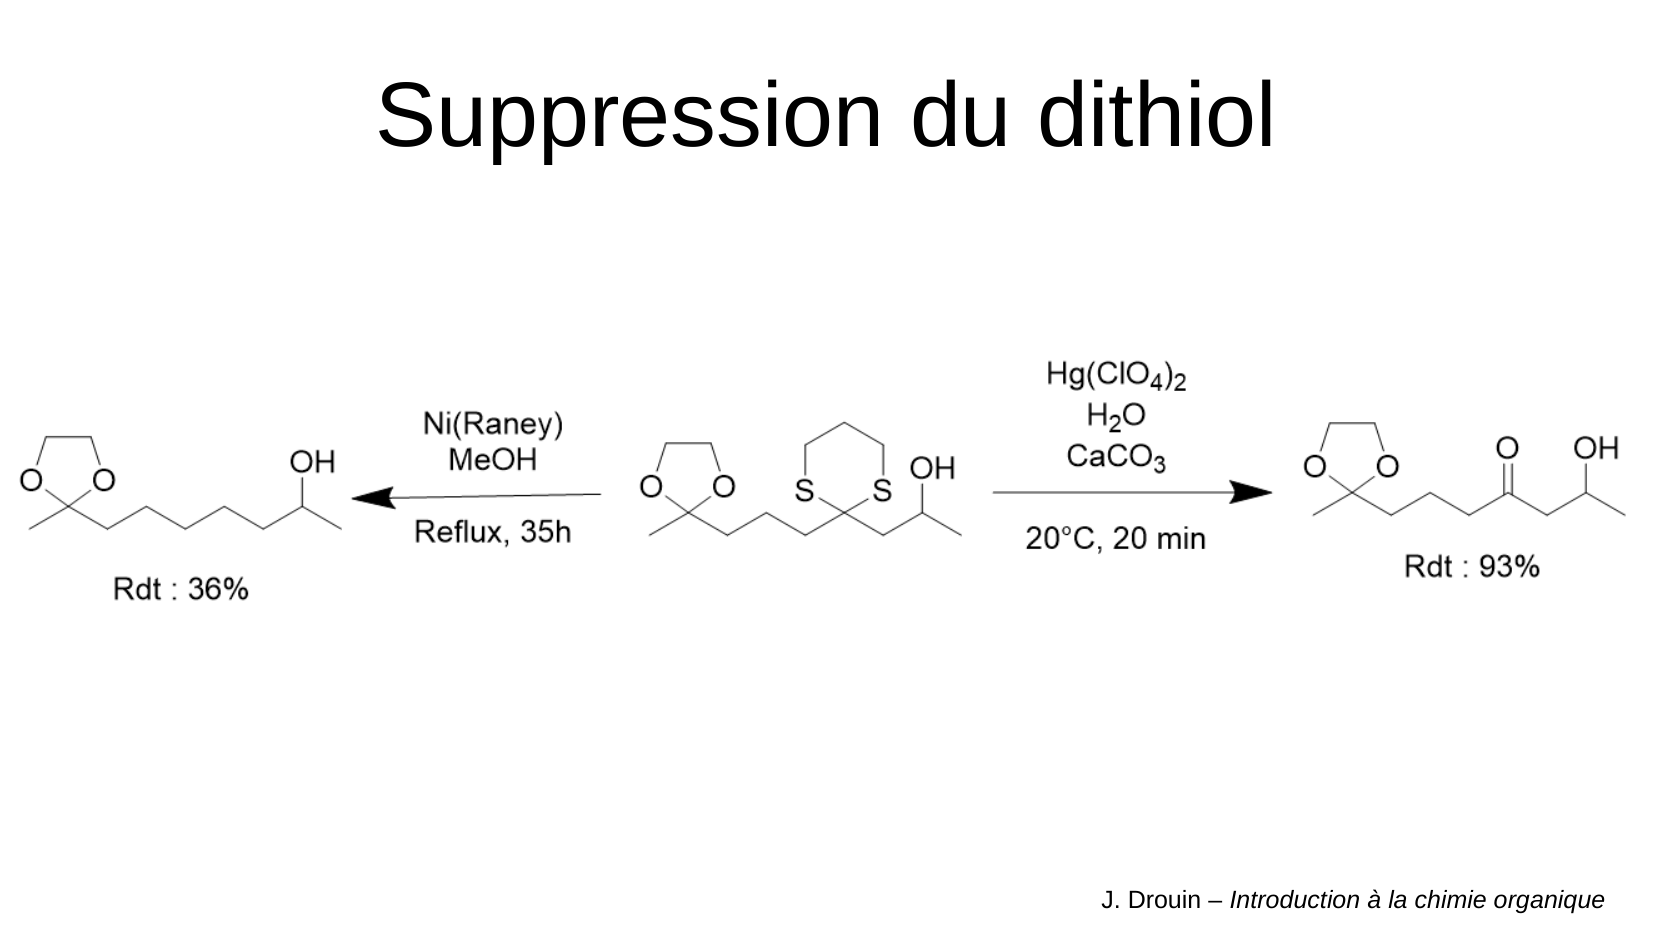

# Suppression du dithiol
J. Drouin – Introduction à la chimie organique